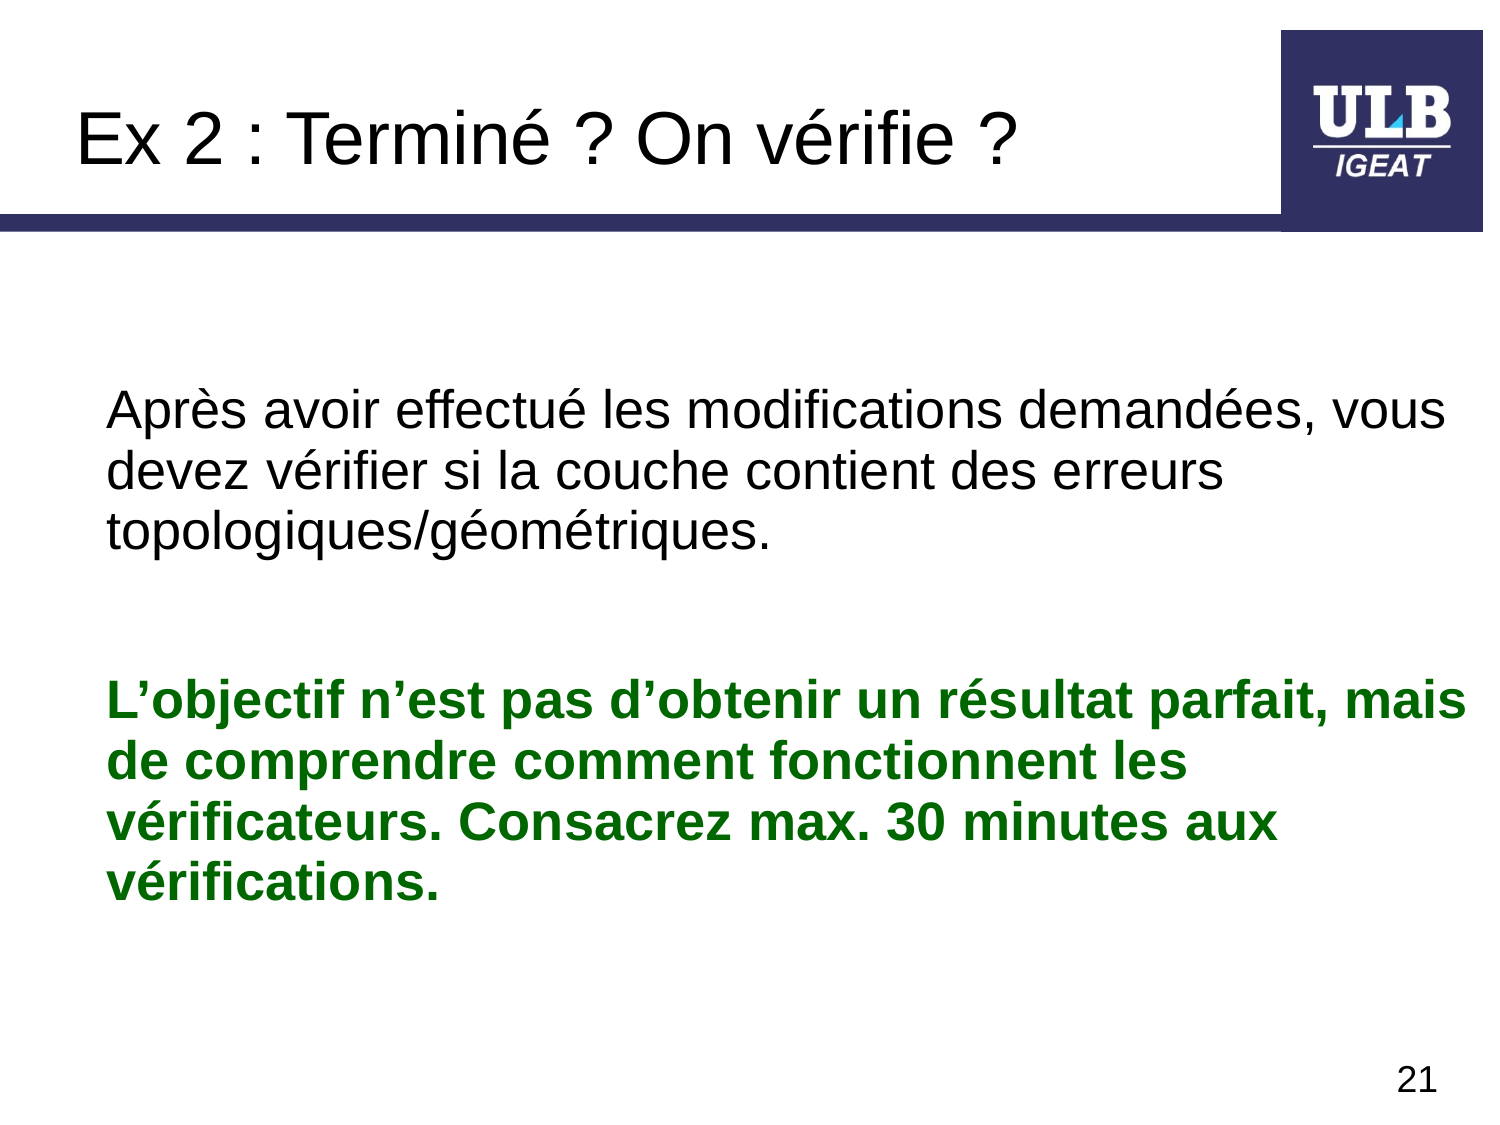

# Ex 2 : Terminé ? On vérifie ?
Après avoir effectué les modifications demandées, vous devez vérifier si la couche contient des erreurs topologiques/géométriques.
L’objectif n’est pas d’obtenir un résultat parfait, mais de comprendre comment fonctionnent les vérificateurs. Consacrez max. 30 minutes aux vérifications.